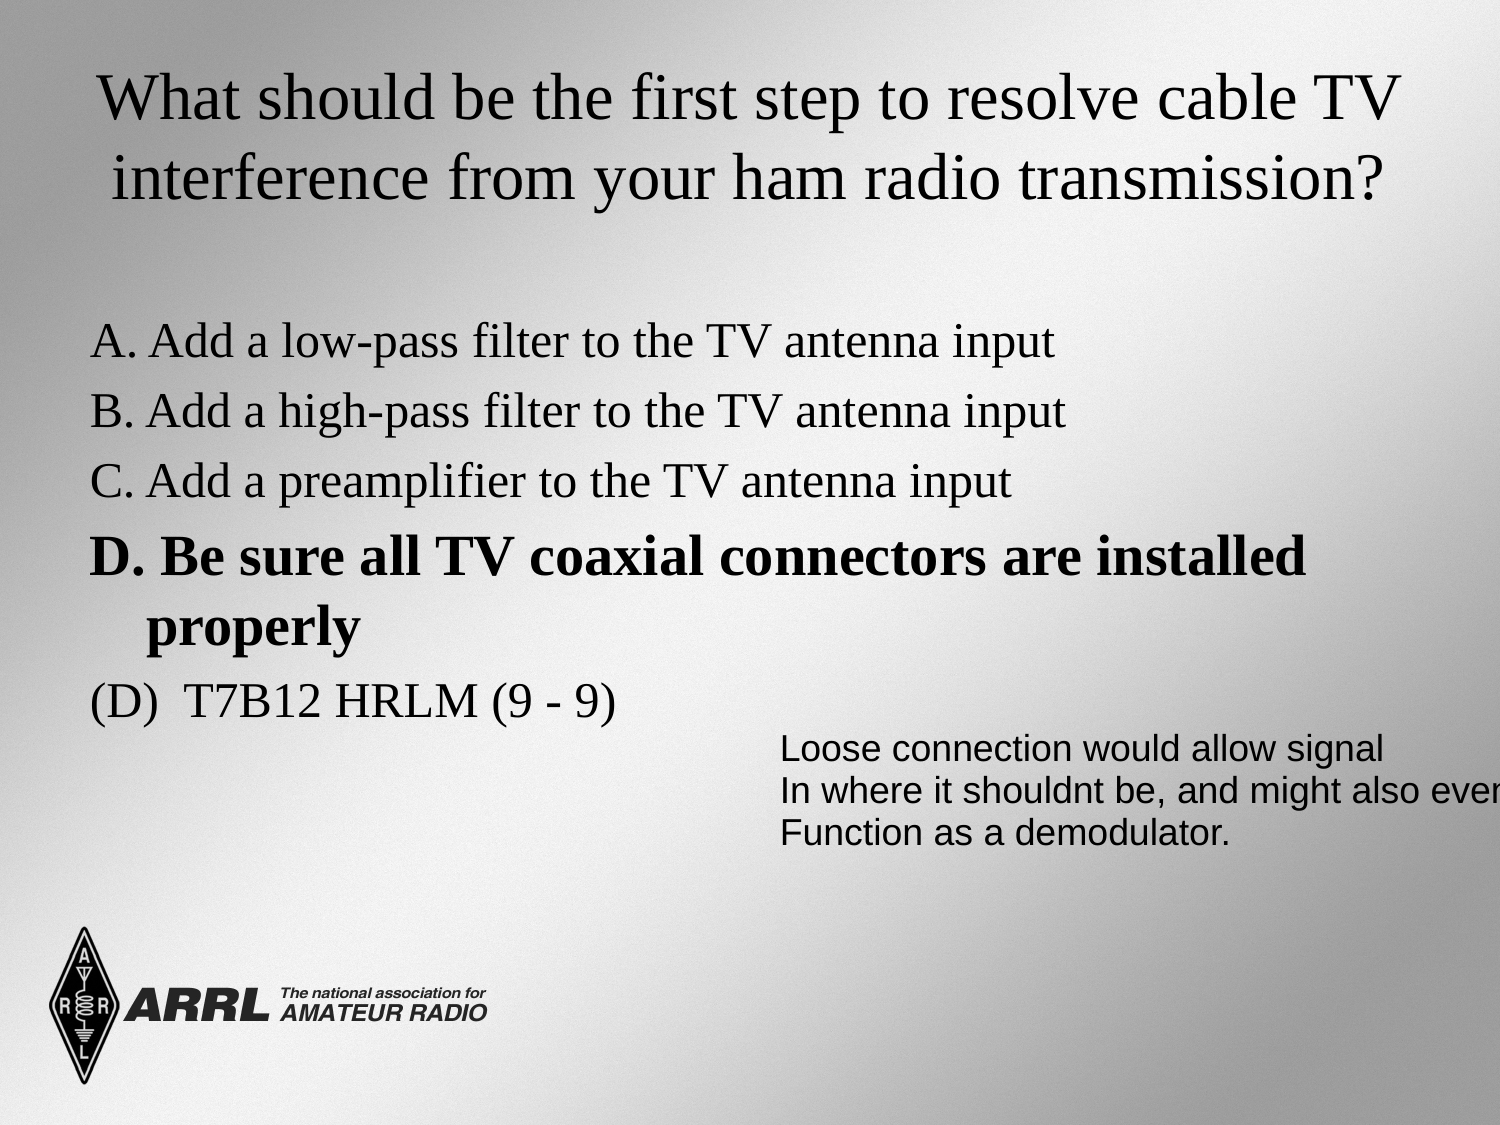

# What should be the first step to resolve cable TV interference from your ham radio transmission?
A. Add a low-pass filter to the TV antenna input
B. Add a high-pass filter to the TV antenna input
C. Add a preamplifier to the TV antenna input
D. Be sure all TV coaxial connectors are installed properly
(D) T7B12 HRLM (9 - 9)
Loose connection would allow signal
In where it shouldnt be, and might also even
Function as a demodulator.